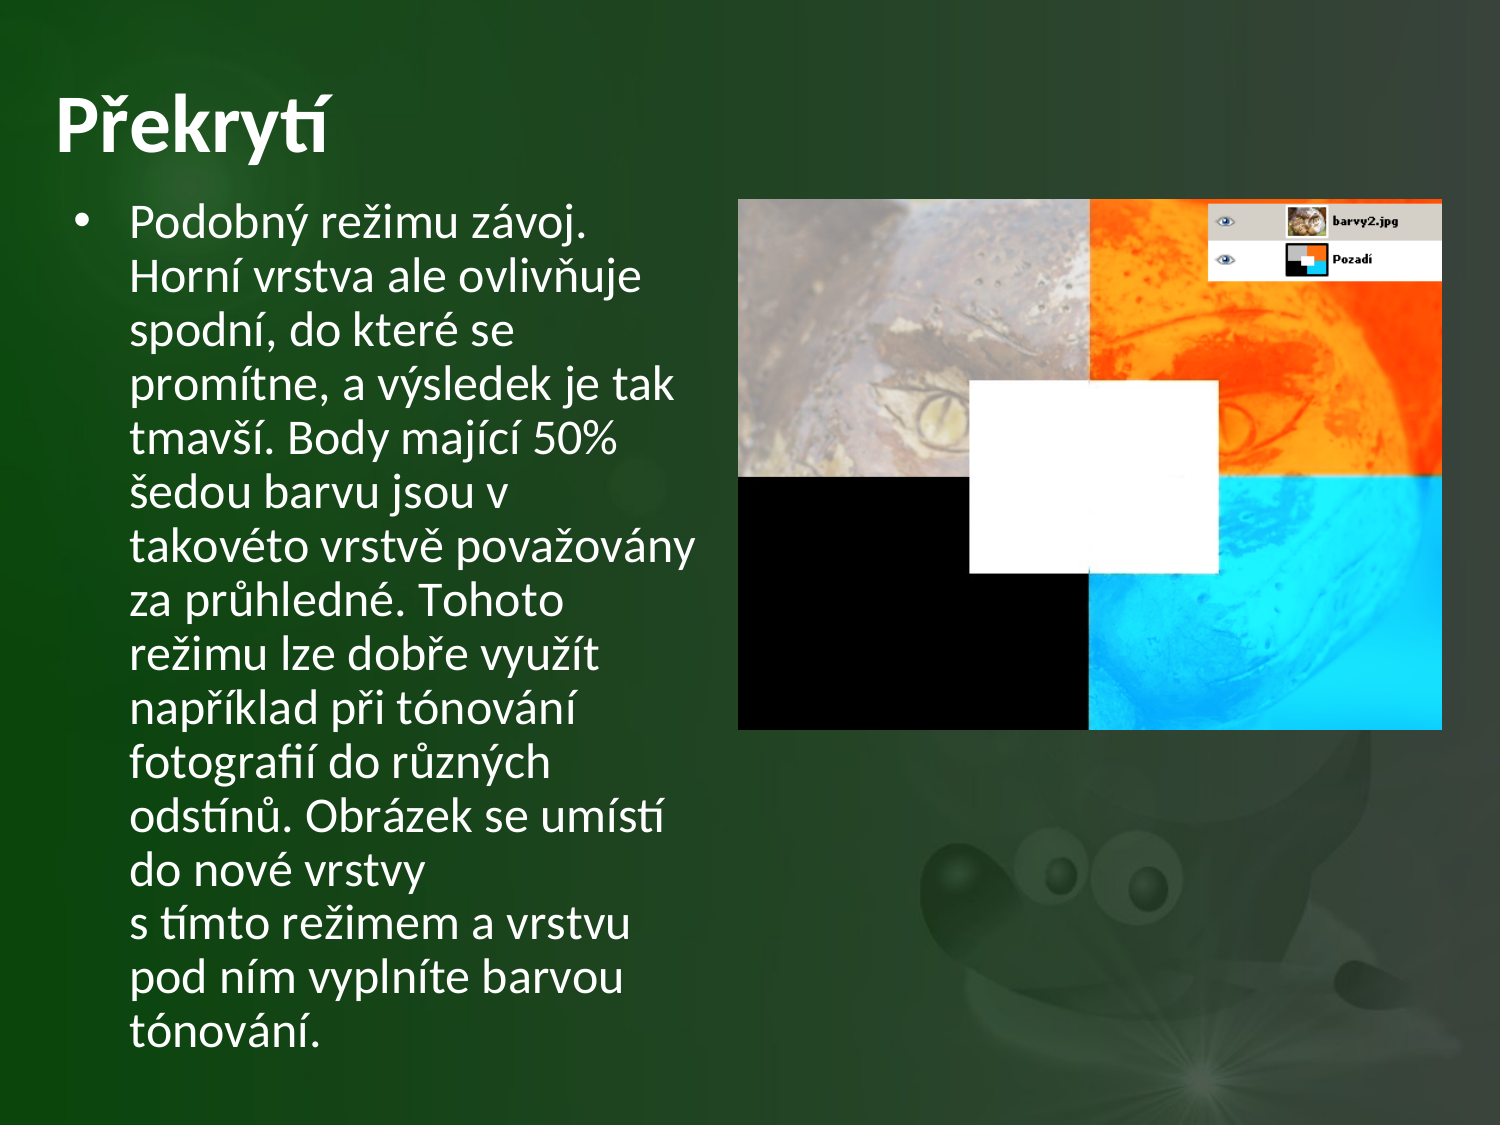

Překrytí
Podobný režimu závoj. Horní vrstva ale ovlivňuje spodní, do které se promítne, a výsledek je tak tmavší. Body mající 50% šedou barvu jsou v takovéto vrstvě považovány za průhledné. Tohoto režimu lze dobře využít například při tónování fotografií do různých odstínů. Obrázek se umístí do nové vrstvy
s tímto režimem a vrstvu pod ním vyplníte barvou tónování.